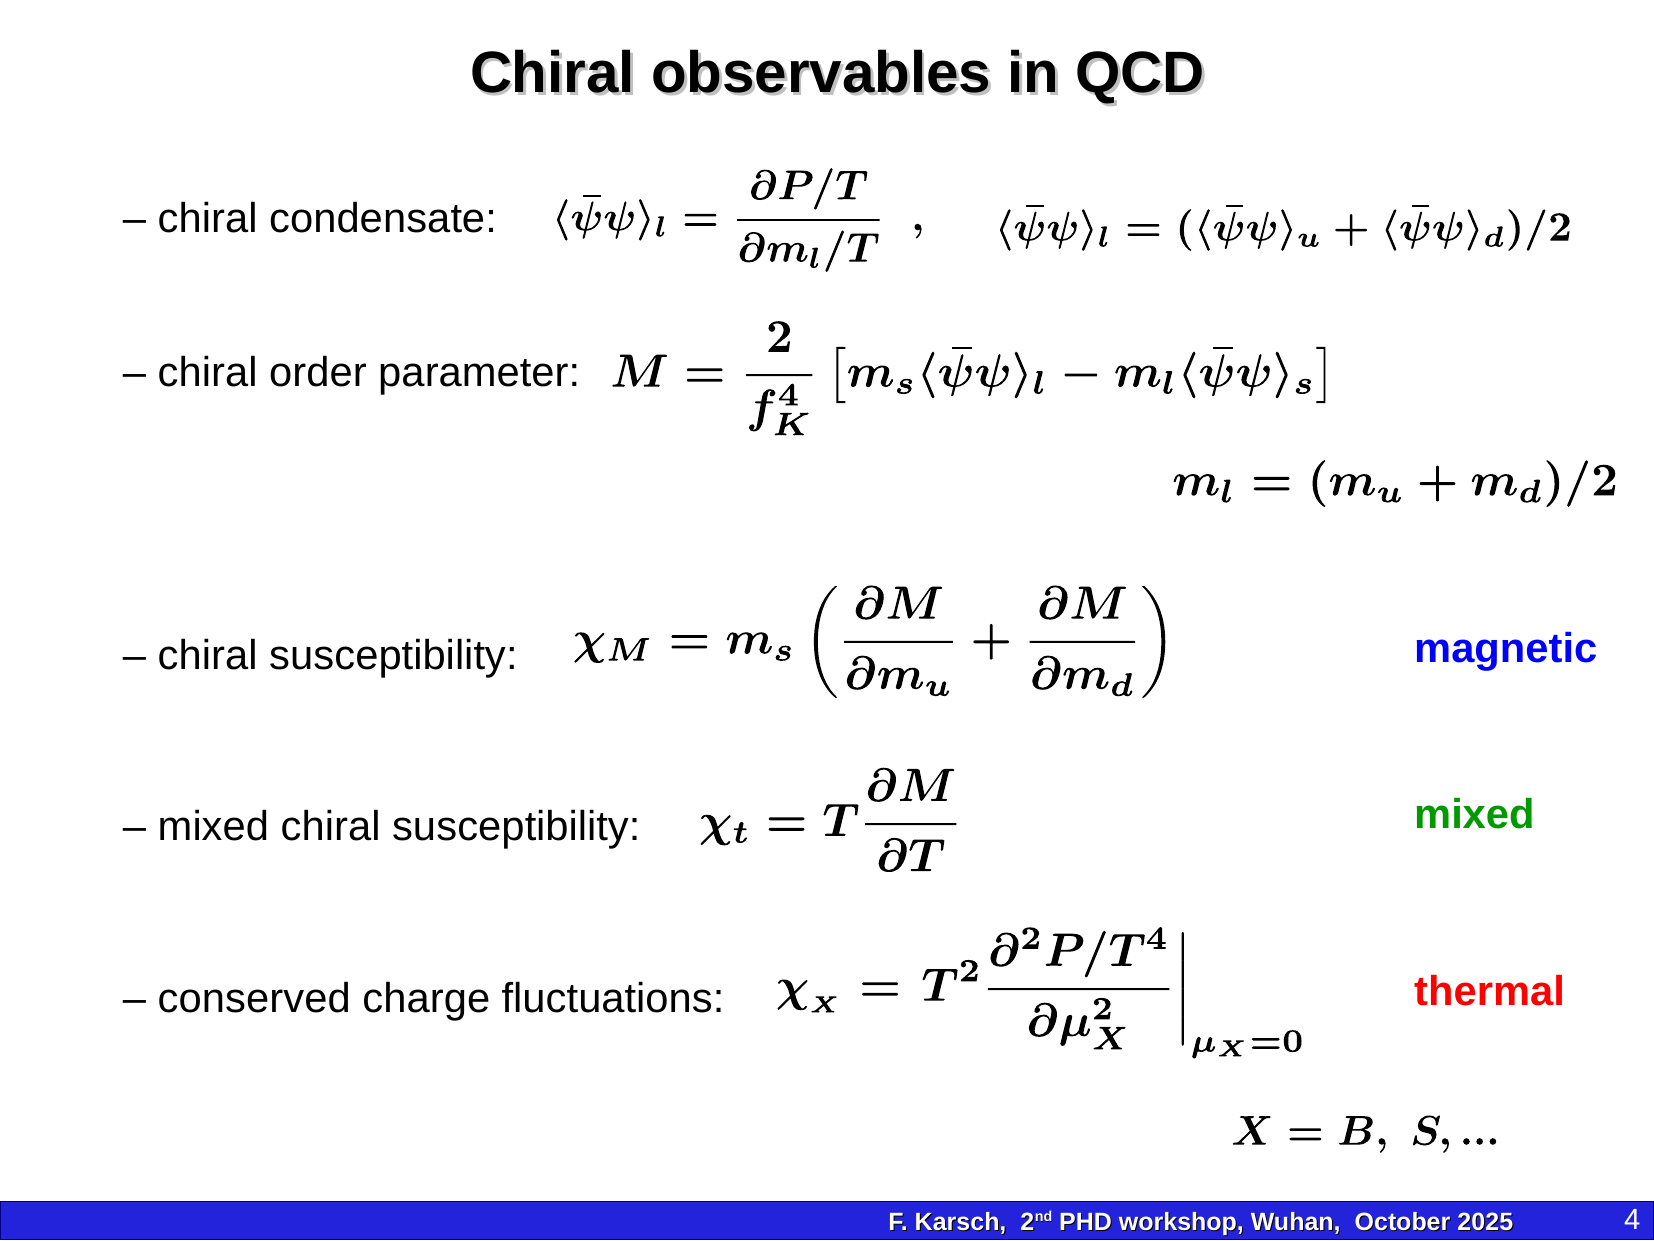

Chiral observables in QCD
– chiral condensate:
– chiral order parameter:
magnetic
– chiral susceptibility:
mixed
– mixed chiral susceptibility:
thermal
– conserved charge fluctuations:
4